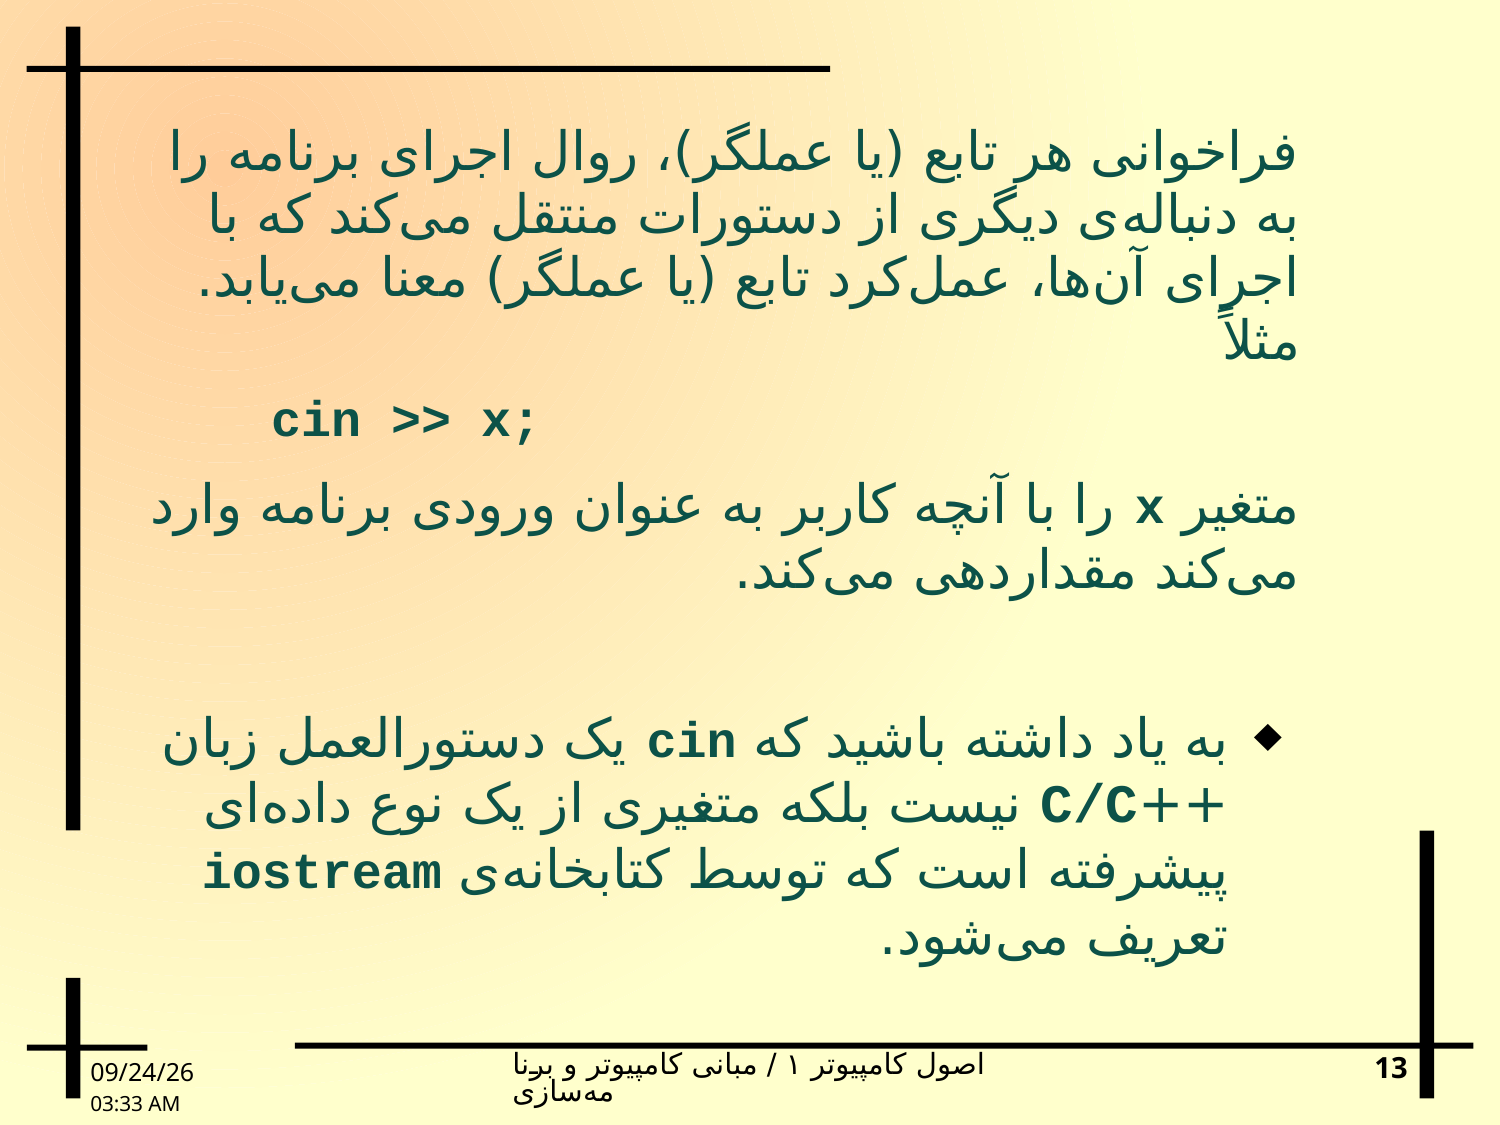

# فراخوانی هر تابع (یا عملگر)، روال اجرای برنامه را به دنباله‌ی دیگری از دستورات منتقل می‌کند که با اجرای آن‌ها، عمل‌کرد تابع (یا عملگر) معنا می‌یابد. مثلاً
cin >> x;
متغیر x را با آنچه کاربر به عنوان ورودی برنامه وارد می‌کند مقداردهی می‌کند.
به یاد داشته باشید که cin یک دستورالعمل زبان ++C/C نیست بلکه متغیری از یک نوع داده‌ای پیشرفته است که توسط کتابخانه‌ی iostream تعریف می‌شود.
اصول کامپیوتر ۱ / مبانی کامپیوتر و برنامه‌سازی
13